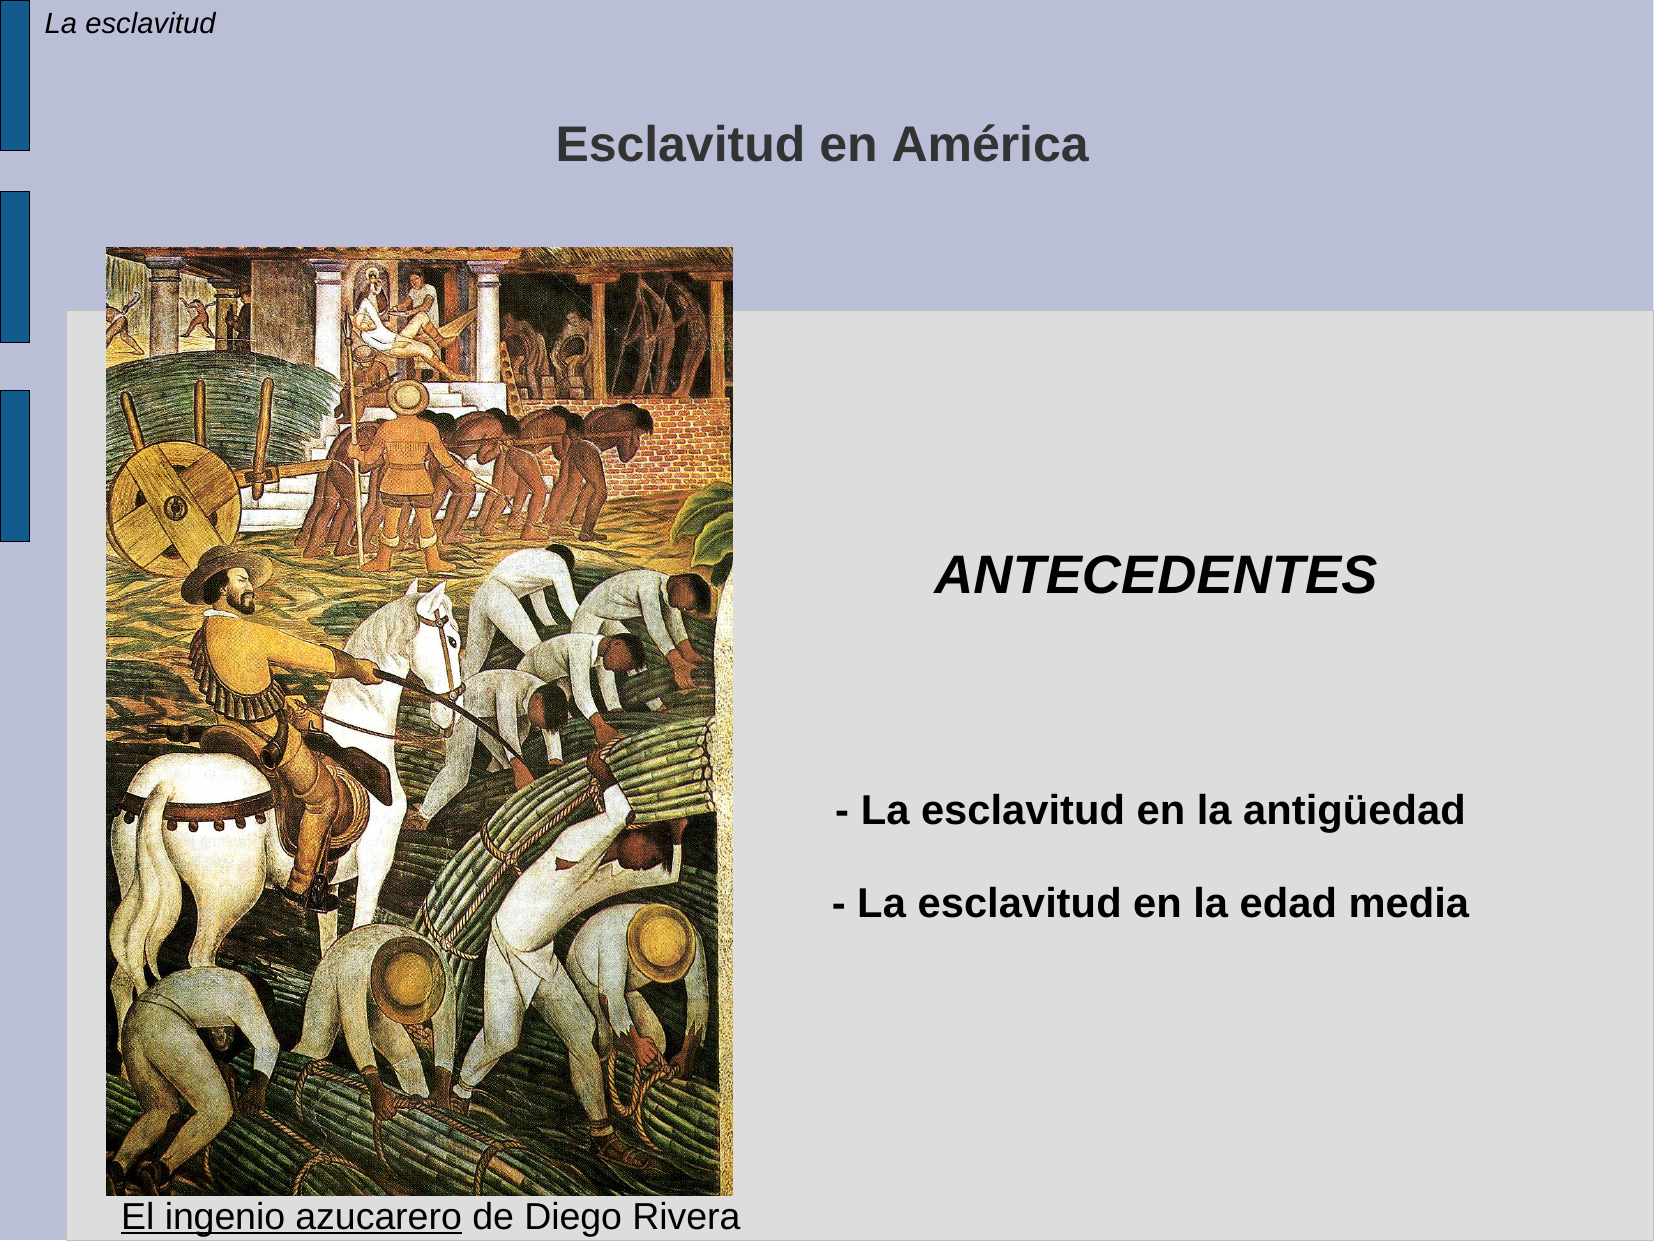

# Esclavitud en América
 ANTECEDENTES
- La esclavitud en la antigüedad
- La esclavitud en la edad media
El ingenio azucarero de Diego Rivera